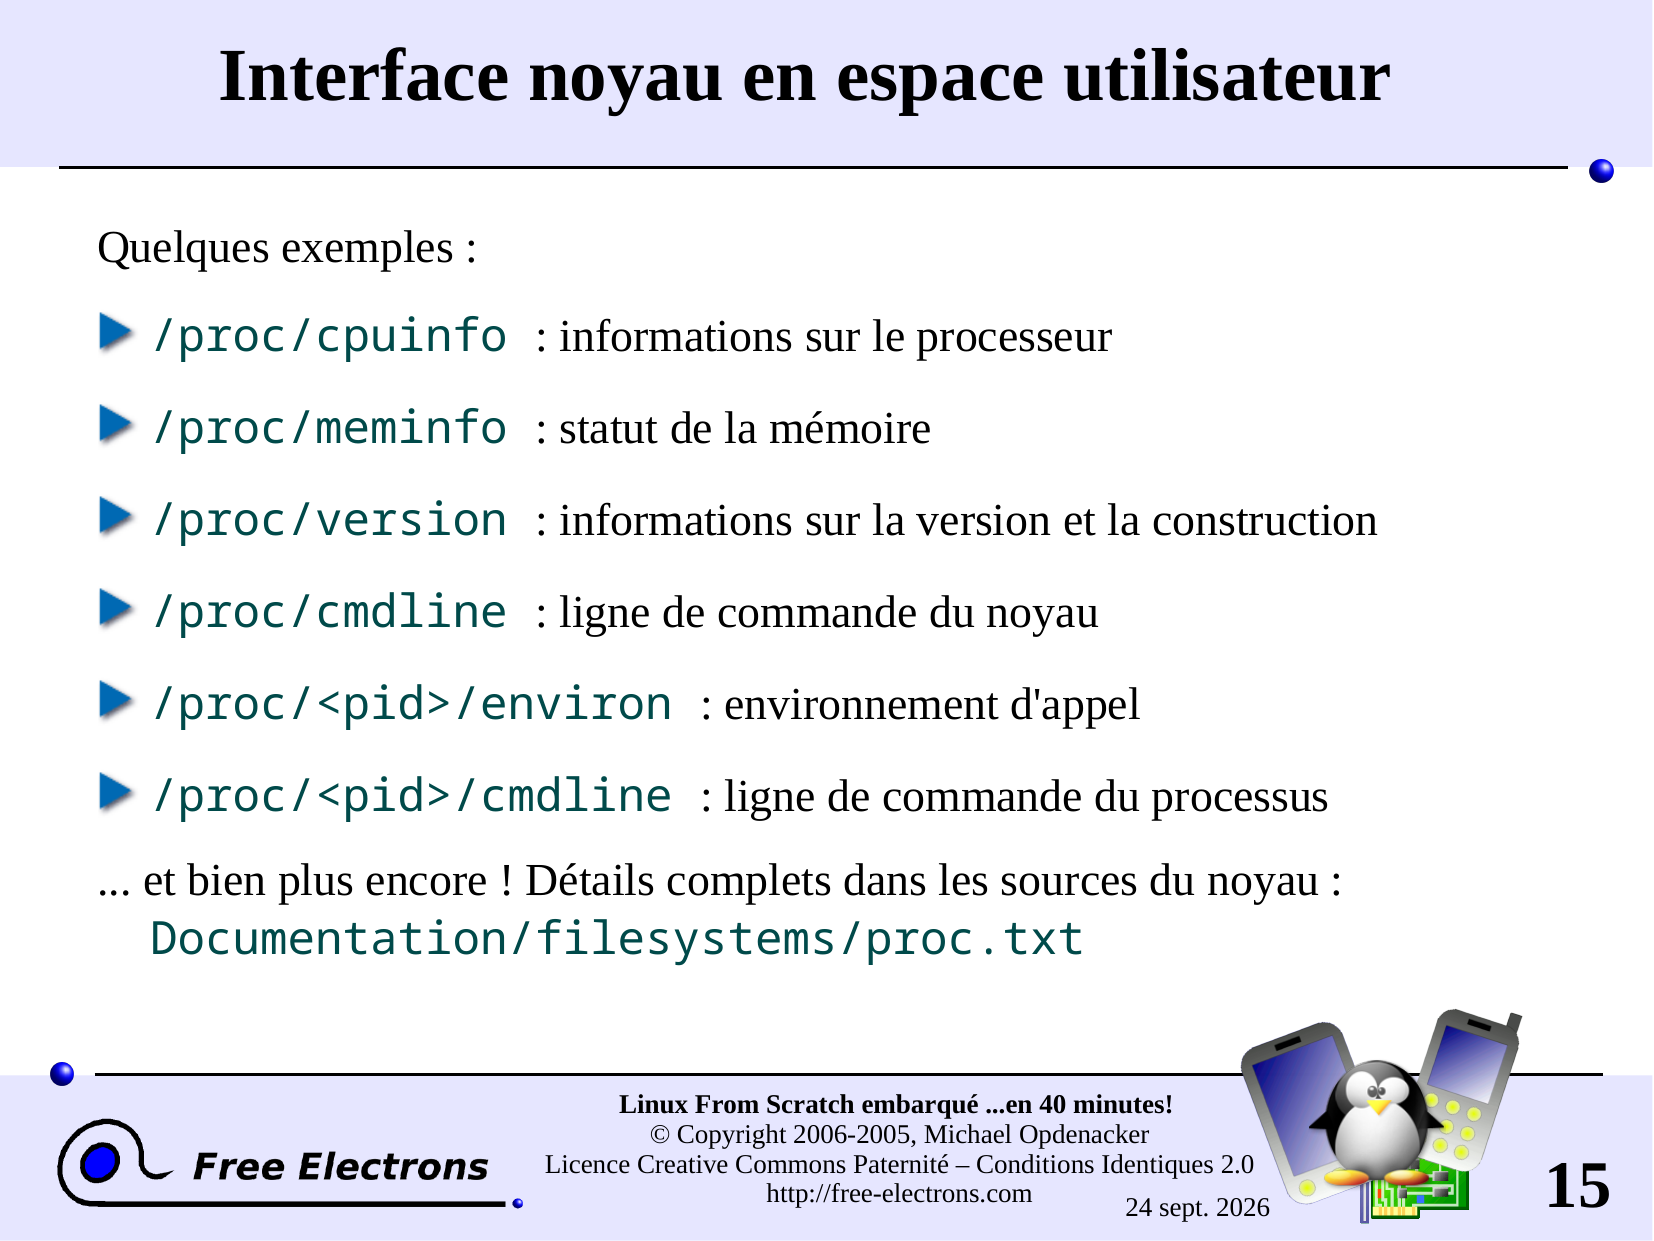

# Interface noyau en espace utilisateur
Quelques exemples :
/proc/cpuinfo : informations sur le processeur
/proc/meminfo : statut de la mémoire
/proc/version : informations sur la version et la construction
/proc/cmdline : ligne de commande du noyau
/proc/<pid>/environ : environnement d'appel
/proc/<pid>/cmdline : ligne de commande du processus
... et bien plus encore ! Détails complets dans les sources du noyau : Documentation/filesystems/proc.txt